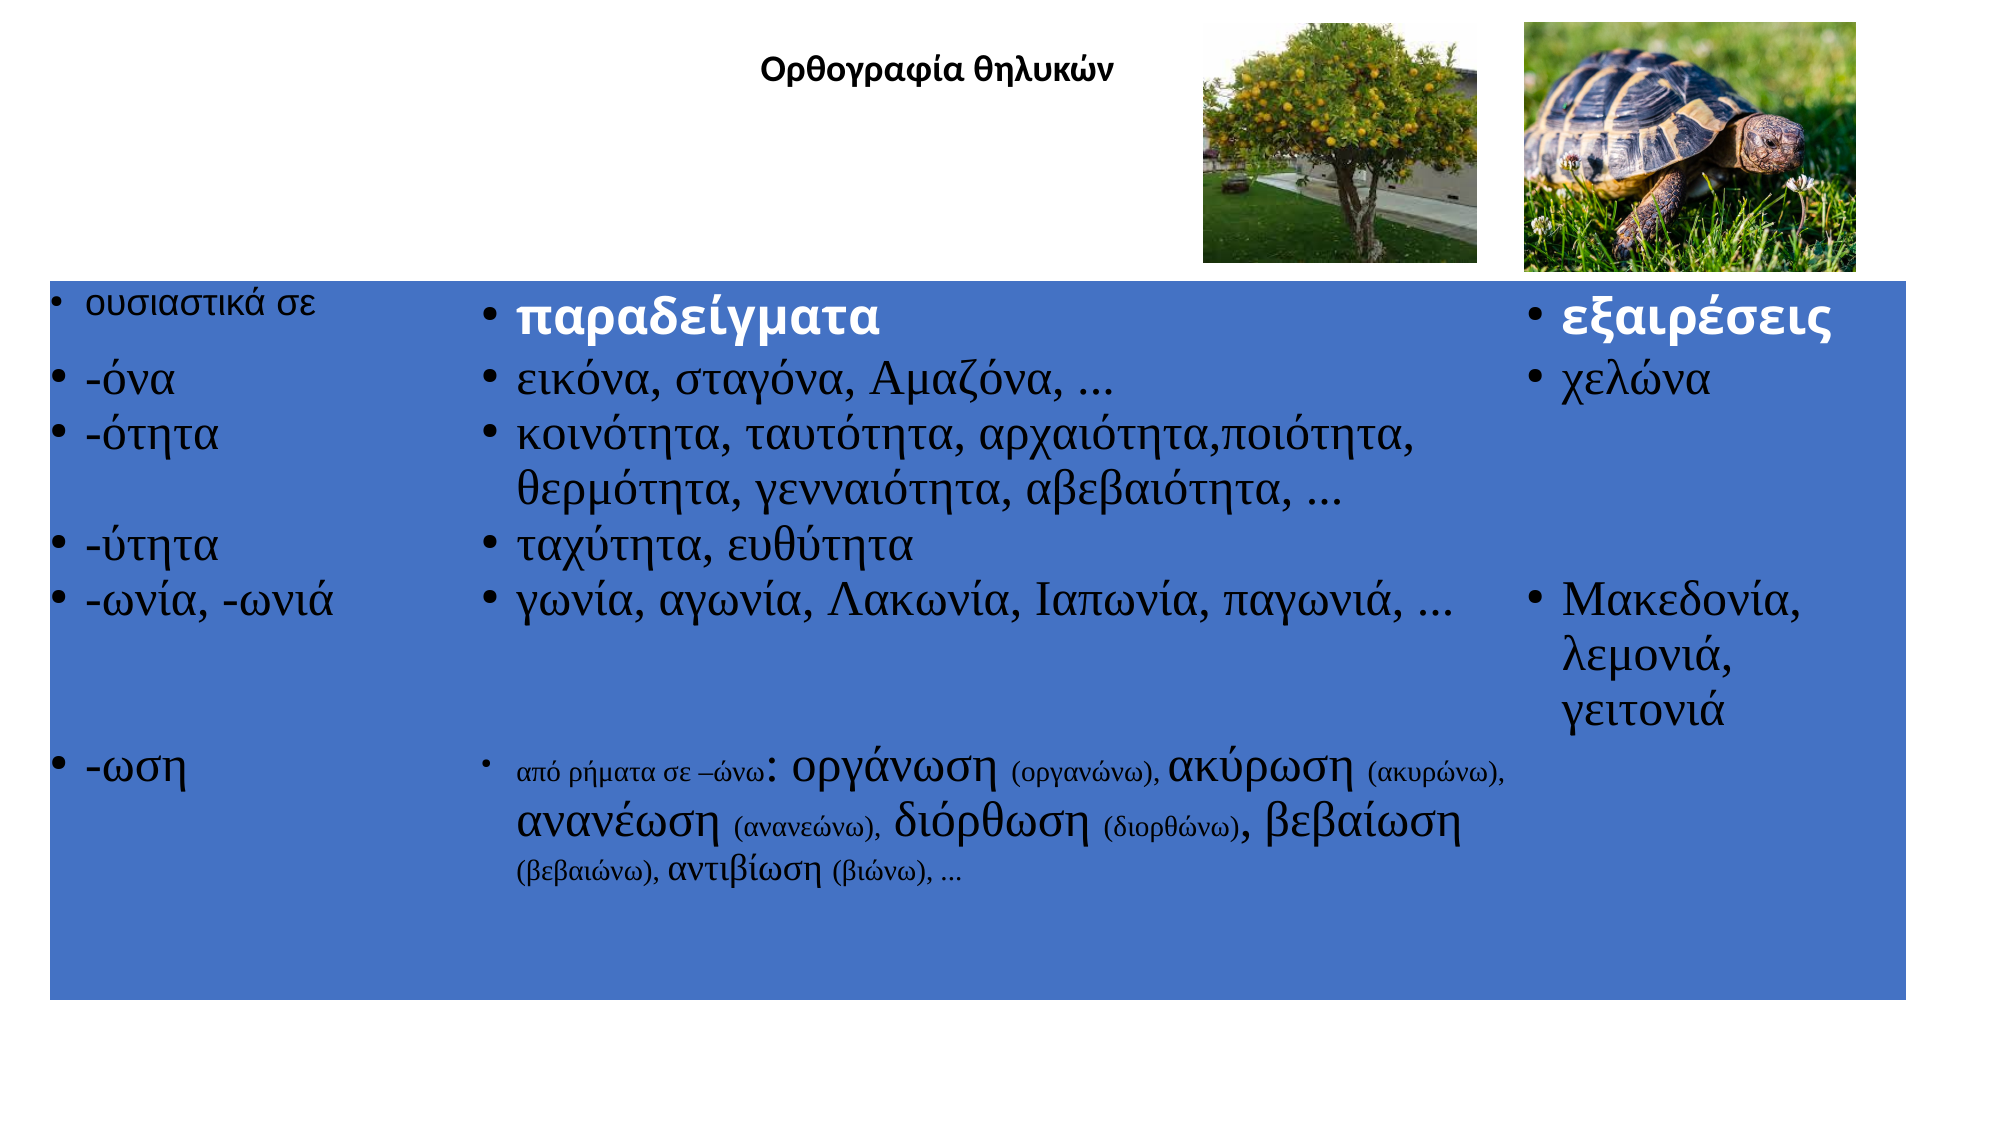

Oρθογραφία θηλυκών
| ουσιαστικά σε | παραδείγματα | εξαιρέσεις |
| --- | --- | --- |
| -όνα | εικόνα, σταγόνα, Αμαζόνα, ... | χελώνα |
| -ότητα | κοινότητα, ταυτότητα, αρχαιότητα,ποιότητα, θερμότητα, γενναιότητα, αβεβαιότητα, ... | |
| -ύτητα | ταχύτητα, ευθύτητα | |
| -ωνία, -ωνιά | γωνία, αγωνία, Λακωνία, Ιαπωνία, παγωνιά, ... | Μακεδονία, λεμονιά, γειτονιά |
| -ωση | από ρήματα σε –ώνω: οργάνωση (οργανώνω), ακύρωση (ακυρώνω), ανανέωση (ανανεώνω), διόρθωση (διορθώνω), βεβαίωση (βεβαιώνω), αντιβίωση (βιώνω), ... | |
| | | |
| | | |